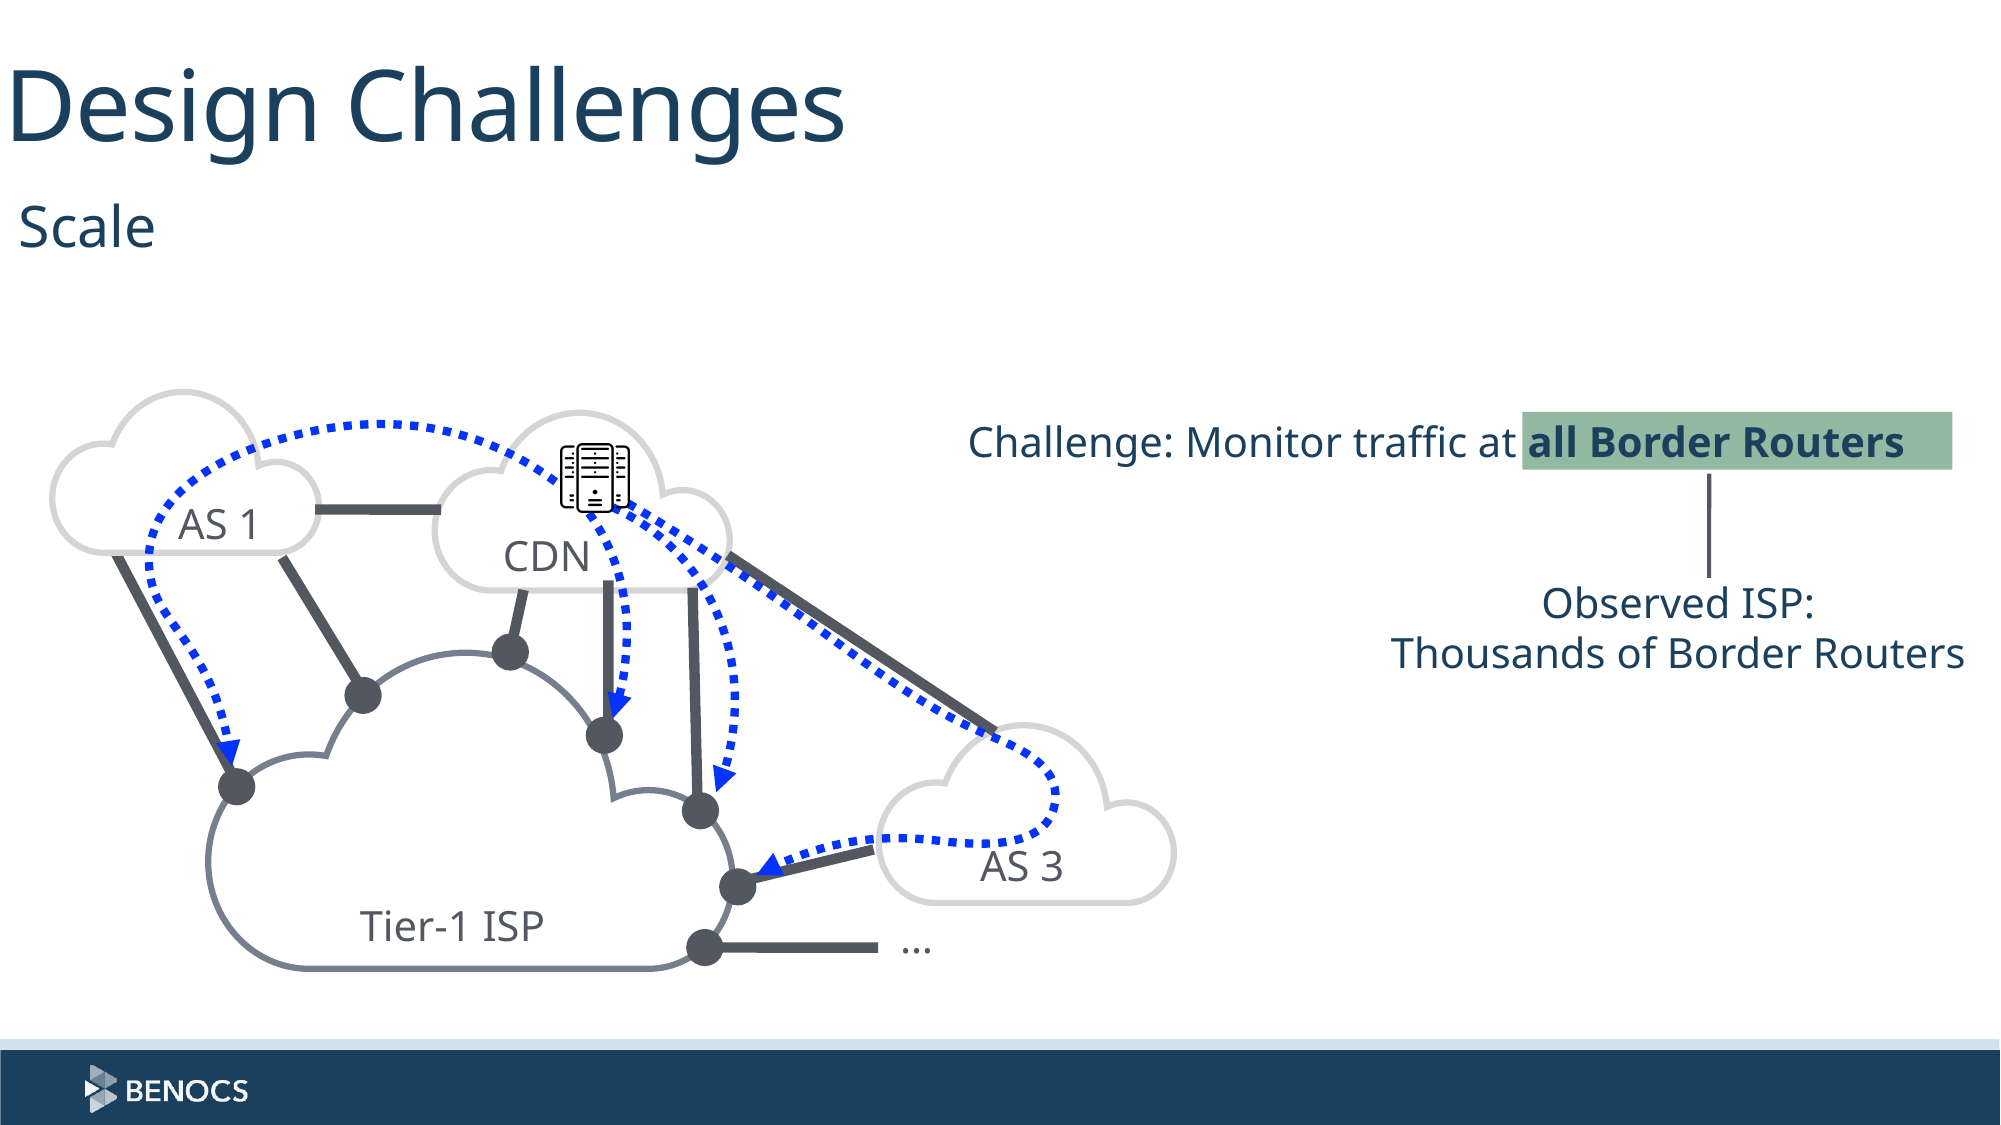

ISP
Design Challenges
# Scale
Challenge: Monitor traffic at all Border Routers
AS 1
CDN
Observed ISP:
Thousands of Border Routers
AS 3
Tier-1 ISP
…